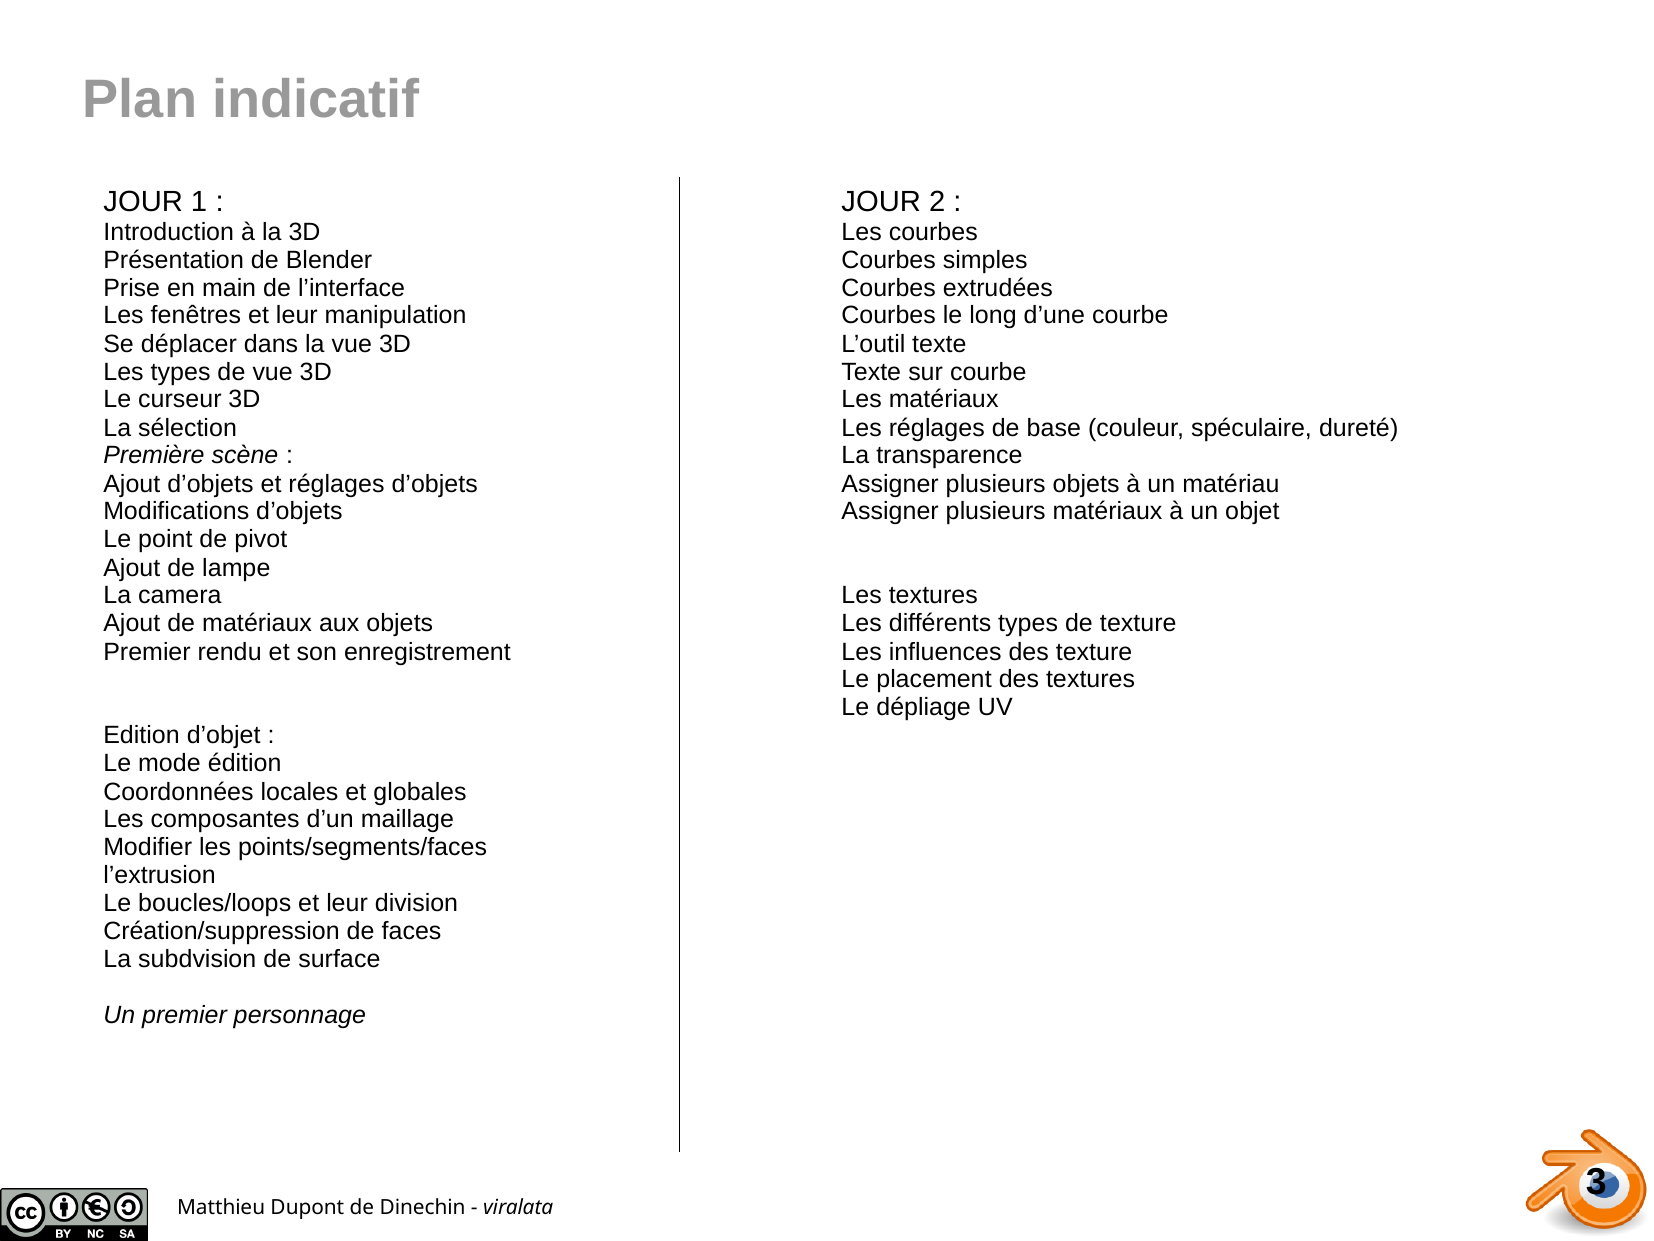

# Plan indicatif
JOUR 1 :
Introduction à la 3D
Présentation de Blender
Prise en main de l’interface
Les fenêtres et leur manipulation
Se déplacer dans la vue 3D
Les types de vue 3D
Le curseur 3D
La sélection
Première scène :
Ajout d’objets et réglages d’objets
Modifications d’objets
Le point de pivot
Ajout de lampe
La camera
Ajout de matériaux aux objets
Premier rendu et son enregistrement
Edition d’objet :
Le mode édition
Coordonnées locales et globales
Les composantes d’un maillage
Modifier les points/segments/faces
l’extrusion
Le boucles/loops et leur division
Création/suppression de faces
La subdvision de surface
Un premier personnage
JOUR 2 :
Les courbes
Courbes simples
Courbes extrudées
Courbes le long d’une courbe
L’outil texte
Texte sur courbe
Les matériaux
Les réglages de base (couleur, spéculaire, dureté)
La transparence
Assigner plusieurs objets à un matériau
Assigner plusieurs matériaux à un objet
Les textures
Les différents types de texture
Les influences des texture
Le placement des textures
Le dépliage UV
3
Cours Blender Mars 2010